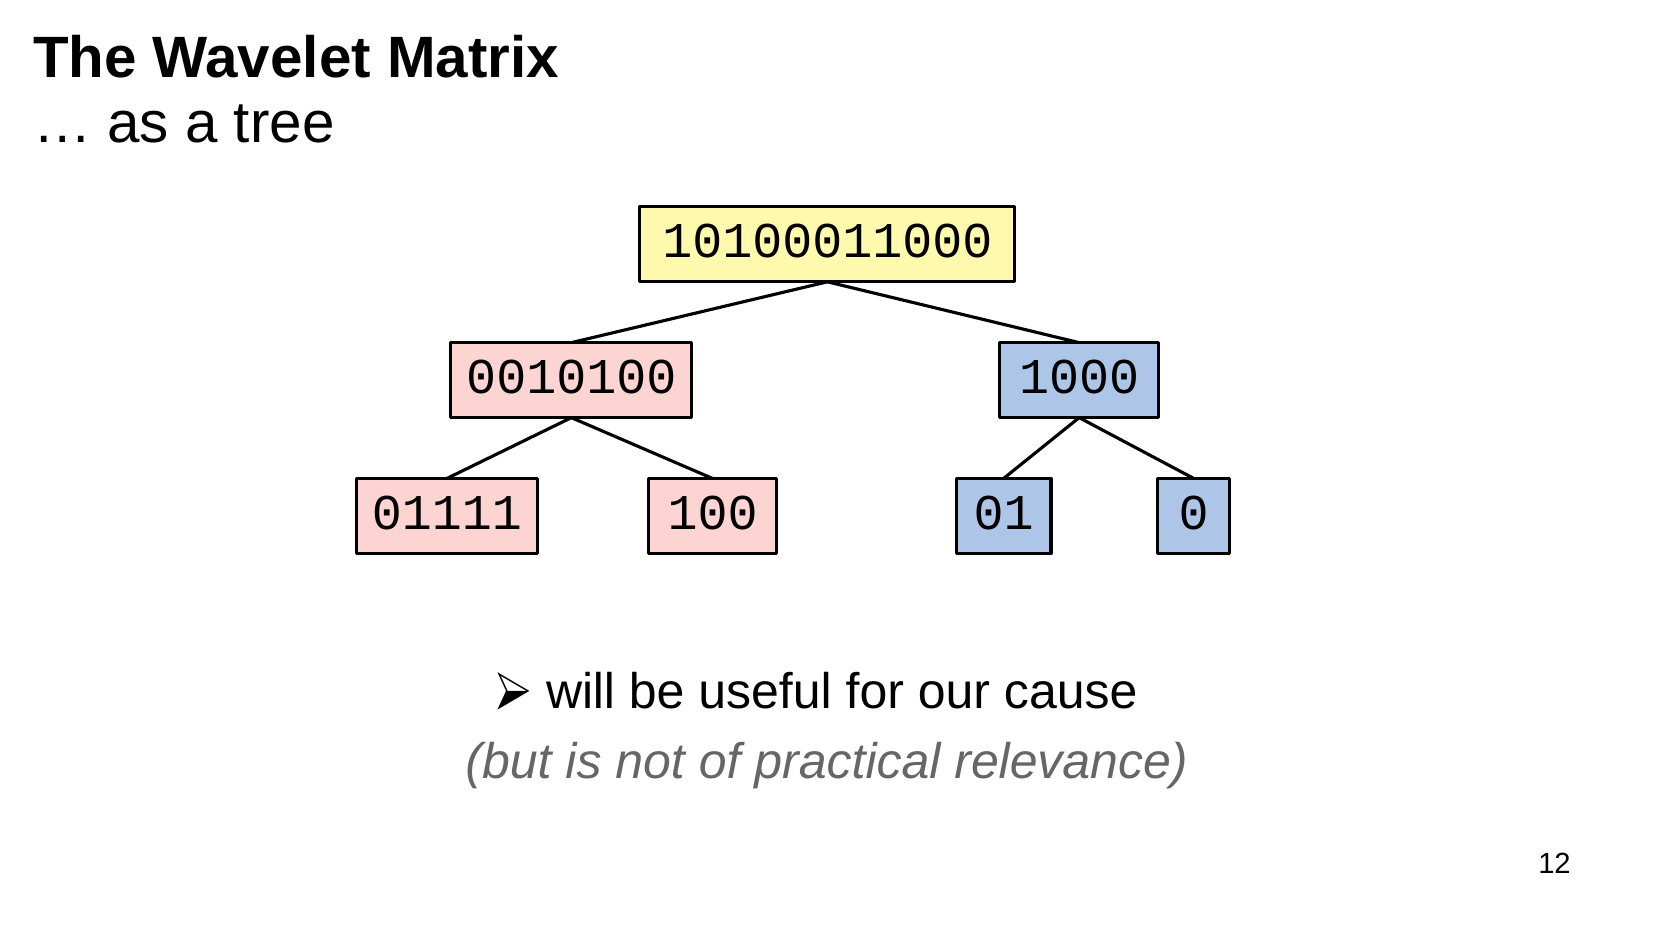

The Wavelet Matrix
… as a tree
10100011000
10100011000
0010100
1000
01111
100
01
0
⮚ will be useful for our cause
(but is not of practical relevance)
12